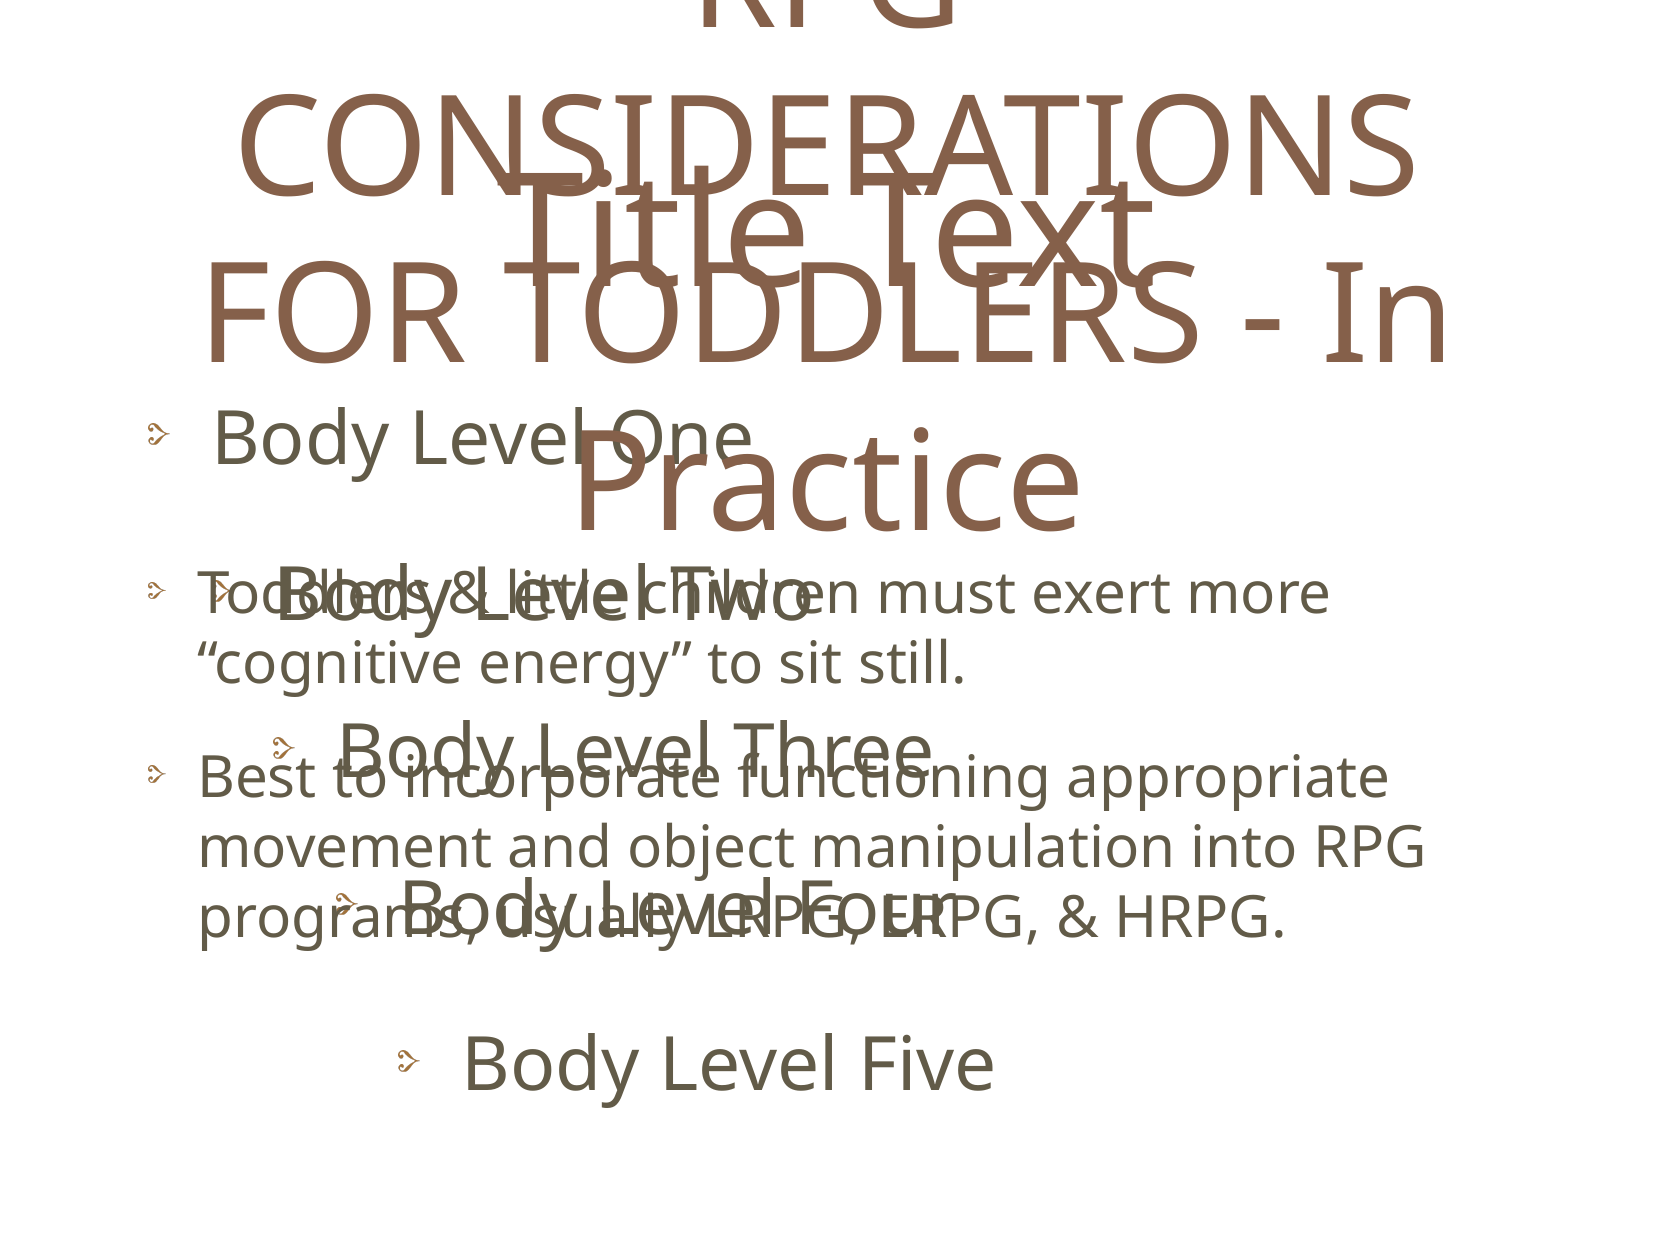

# RPG CONSIDERATIONS FOR TODDLERS - In Practice
Toddlers & little children must exert more “cognitive energy” to sit still.
Best to incorporate functioning appropriate movement and object manipulation into RPG programs, usually LRPG, ERPG, & HRPG.